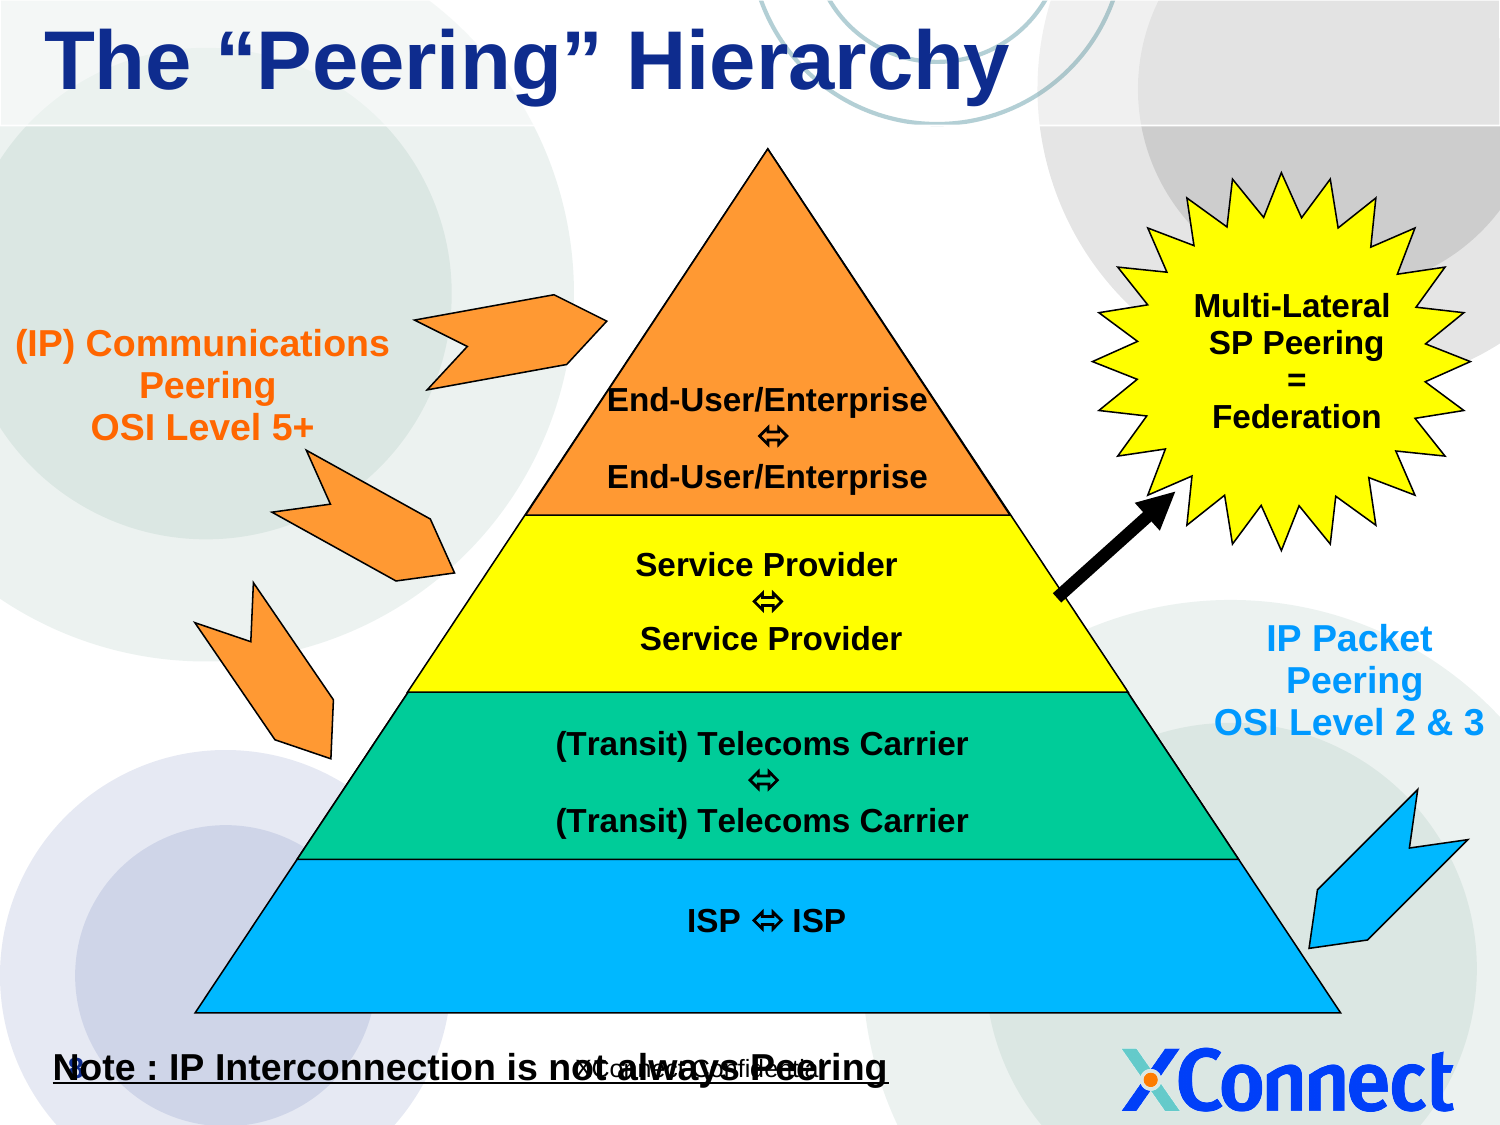

# The “Peering” Hierarchy
Multi-Lateral
SP Peering
=
Federation
(IP) Communications
 Peering
OSI Level 5+
End-User/Enterprise

End-User/Enterprise
Service Provider

Service Provider
IP Packet
 Peering
OSI Level 2 & 3
(Transit) Telecoms Carrier

(Transit) Telecoms Carrier
 ISP  ISP
Note : IP Interconnection is not always Peering